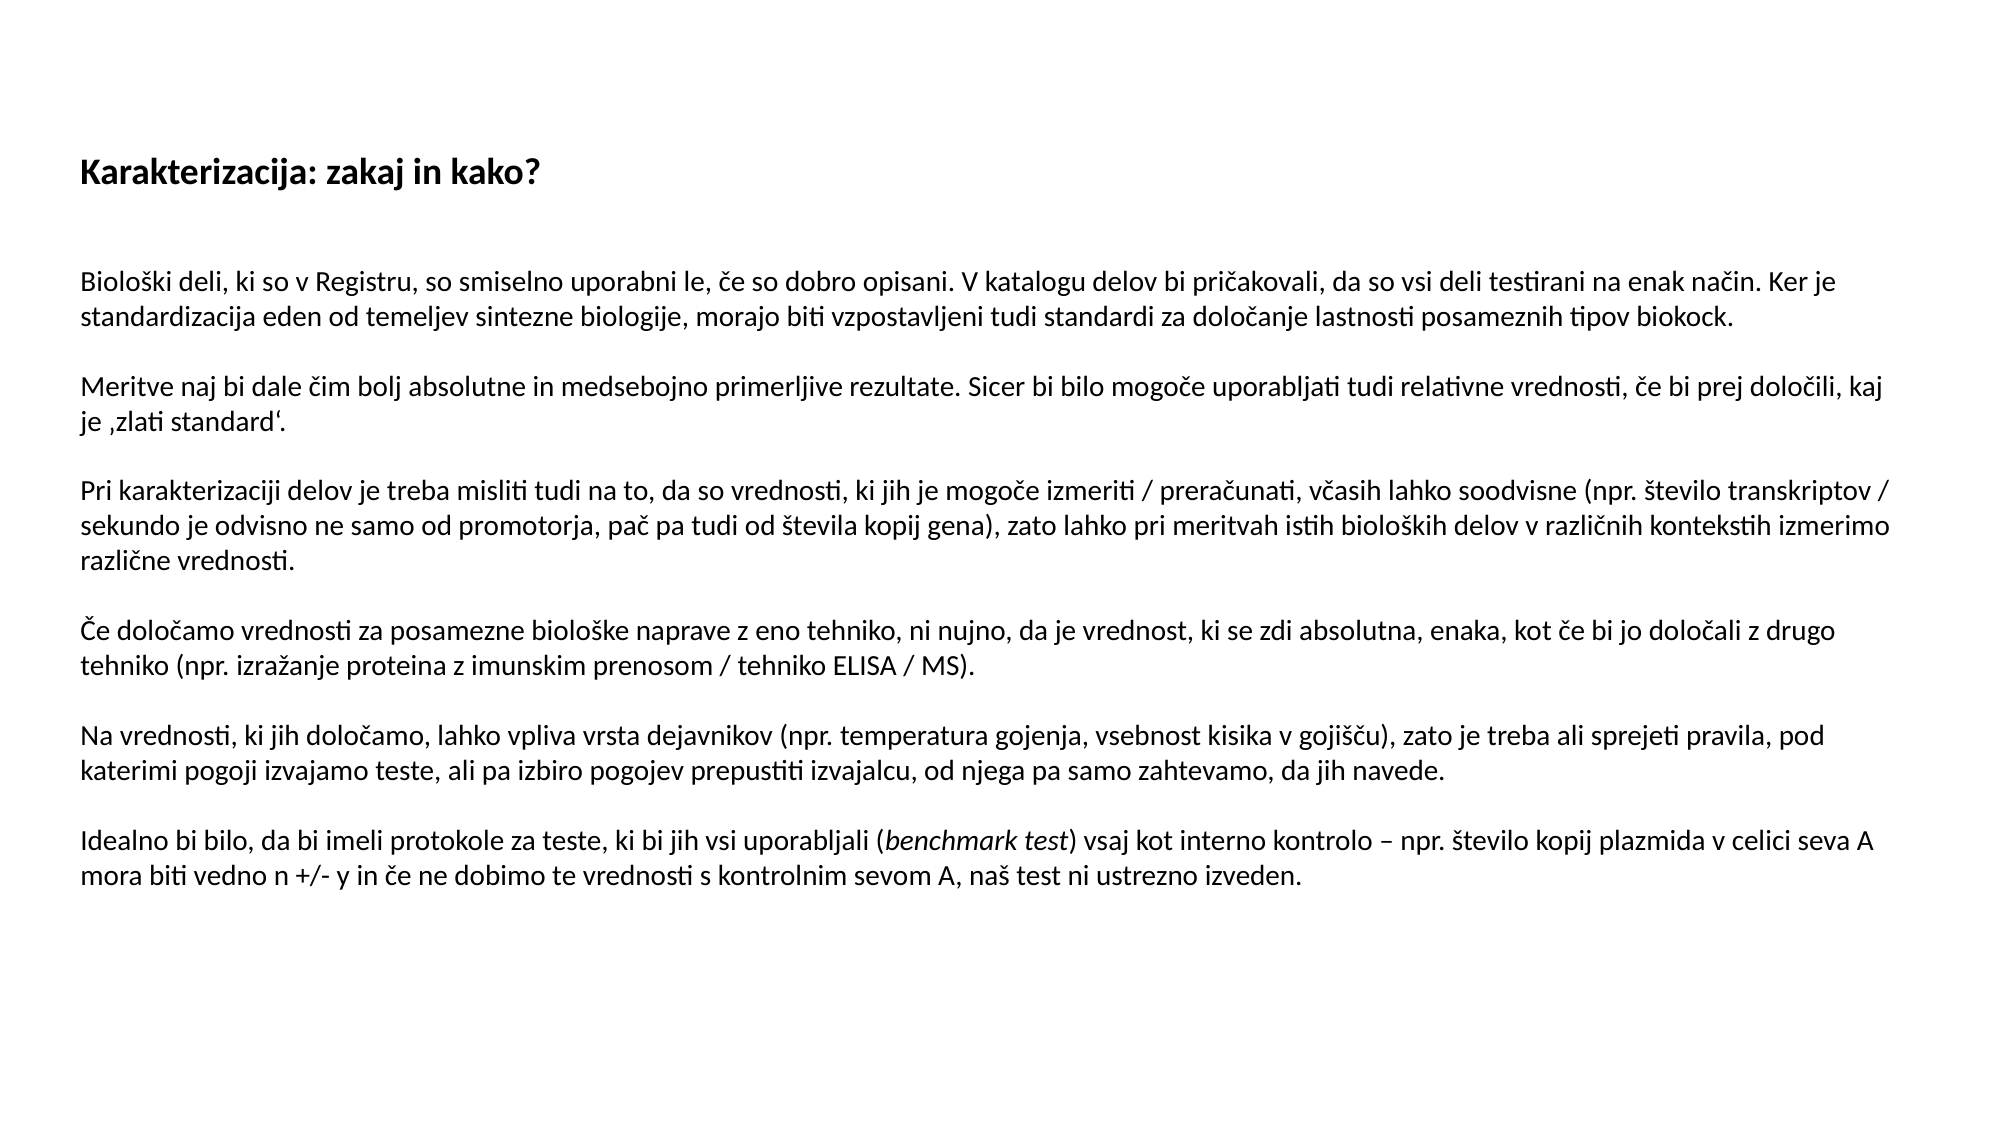

Karakterizacija: zakaj in kako?
Biološki deli, ki so v Registru, so smiselno uporabni le, če so dobro opisani. V katalogu delov bi pričakovali, da so vsi deli testirani na enak način. Ker je standardizacija eden od temeljev sintezne biologije, morajo biti vzpostavljeni tudi standardi za določanje lastnosti posameznih tipov biokock.
Meritve naj bi dale čim bolj absolutne in medsebojno primerljive rezultate. Sicer bi bilo mogoče uporabljati tudi relativne vrednosti, če bi prej določili, kaj je ‚zlati standard‘.
Pri karakterizaciji delov je treba misliti tudi na to, da so vrednosti, ki jih je mogoče izmeriti / preračunati, včasih lahko soodvisne (npr. število transkriptov / sekundo je odvisno ne samo od promotorja, pač pa tudi od števila kopij gena), zato lahko pri meritvah istih bioloških delov v različnih kontekstih izmerimo različne vrednosti.
Če določamo vrednosti za posamezne biološke naprave z eno tehniko, ni nujno, da je vrednost, ki se zdi absolutna, enaka, kot če bi jo določali z drugo tehniko (npr. izražanje proteina z imunskim prenosom / tehniko ELISA / MS).
Na vrednosti, ki jih določamo, lahko vpliva vrsta dejavnikov (npr. temperatura gojenja, vsebnost kisika v gojišču), zato je treba ali sprejeti pravila, pod katerimi pogoji izvajamo teste, ali pa izbiro pogojev prepustiti izvajalcu, od njega pa samo zahtevamo, da jih navede.
Idealno bi bilo, da bi imeli protokole za teste, ki bi jih vsi uporabljali (benchmark test) vsaj kot interno kontrolo – npr. število kopij plazmida v celici seva A mora biti vedno n +/- y in če ne dobimo te vrednosti s kontrolnim sevom A, naš test ni ustrezno izveden.